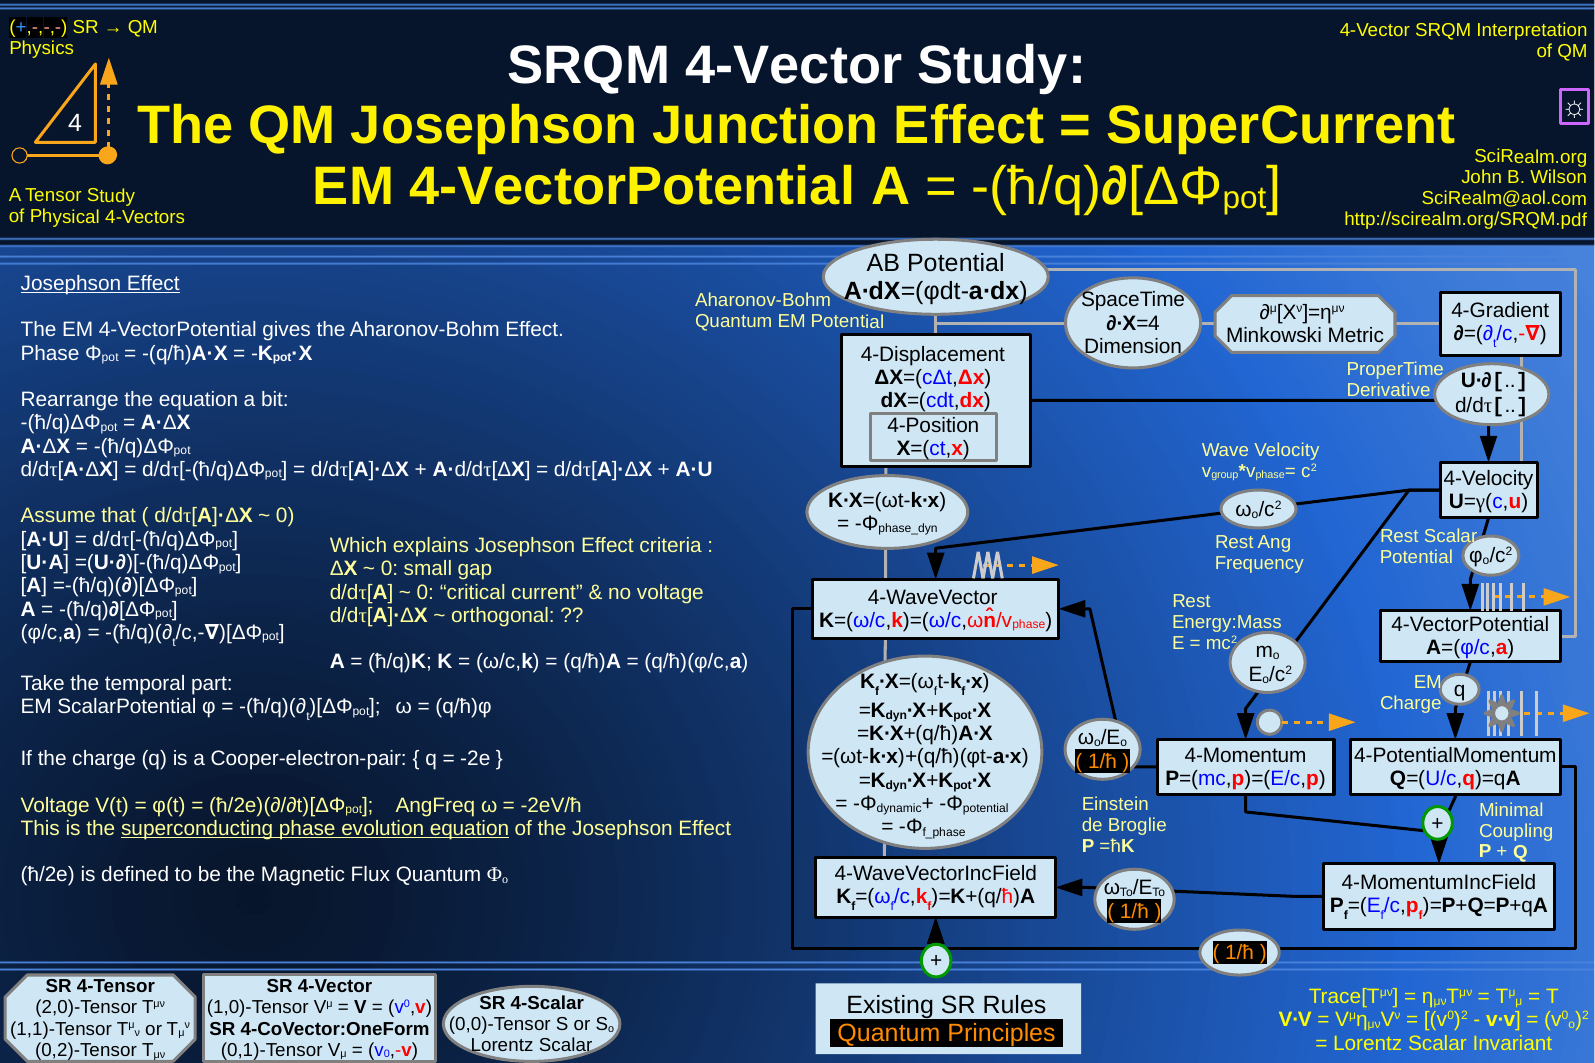

# SRQM 4-Vector Study: The QM Josephson Junction Effect = SuperCurrent EM 4-VectorPotential A = -(ћ/q)∂[ΔΦpot]
(+,-,-,-) SR → QM
Physics
A Tensor Study
of Physical 4-Vectors
4-Vector SRQM Interpretation
of QM
SciRealm.org
John B. Wilson
SciRealm@aol.com
http://scirealm.org/SRQM.pdf
4
☼
AB Potential
A∙dX=(φdt-a∙dx)
Josephson Effect
The EM 4-VectorPotential gives the Aharonov-Bohm Effect.
Phase Φpot = -(q/ћ)A·X = -Kpot·X
Rearrange the equation a bit:
-(ћ/q)ΔΦpot = A·ΔX
A·ΔX = -(ћ/q)ΔΦpot
d/dτ[A·ΔX] = d/dτ[-(ћ/q)ΔΦpot] = d/dτ[A]·ΔX + A·d/dτ[ΔX] = d/dτ[A]·ΔX + A·U
Assume that ( d/dτ[A]·ΔX ~ 0)
[A·U] = d/dτ[-(ћ/q)ΔΦpot]
[U·A] =(U·∂)[-(ћ/q)ΔΦpot]
[A] =-(ћ/q)(∂)[ΔΦpot]
A = -(ћ/q)∂[ΔΦpot]
(φ/c,a) = -(ћ/q)(∂t/c,-∇)[ΔΦpot]
Take the temporal part:
EM ScalarPotential φ = -(ћ/q)(∂t)[ΔΦpot];	ω = (q/ћ)φ
If the charge (q) is a Cooper-electron-pair: { q = -2e }
Voltage V(t) = φ(t) = (ћ/2e)(∂/∂t)[ΔΦpot];	AngFreq ω = -2eV/ћ
This is the superconducting phase evolution equation of the Josephson Effect
(ћ/2e) is defined to be the Magnetic Flux Quantum Φo
SpaceTime
∂∙X=4
Dimension
Aharonov-Bohm
Quantum EM Potential
4-Gradient
∂=(∂t/c,-∇)
∂μ[Xν]=ημν
Minkowski Metric
4-Displacement
ΔX=(cΔt,Δx)
dX=(cdt,dx)
ProperTime
Derivative
 U∙∂[..]
d/dτ[..]
4-Position
X=(ct,x)
Wave Velocity
vgroup*vphase= c2
4-Velocity
U=γ(c,u)
K∙X=(ωt-k∙x)
= -Φphase_dyn
ωo/c2
Rest Scalar
Potential
Rest Ang
Frequency
Which explains Josephson Effect criteria :
ΔX ~ 0: small gap
d/dτ[A] ~ 0: “critical current” & no voltage
d/dτ[A]·ΔX ~ orthogonal: ??
A = (ћ/q)K; K = (ω/c,k) = (q/ћ)A = (q/ћ)(φ/c,a)
φo/c2
4-WaveVector
K=(ω/c,k)=(ω/c,ωn̂/vphase)
Rest
Energy:Mass
E = mc2
4-VectorPotential
A=(φ/c,a)
mo
 Eo/c2
Kf∙X=(ωft-kf∙x)
=Kdyn∙X+Kpot∙X
=K∙X+(q/ћ)A∙X
=(ωt-k∙x)+(q/ћ)(φt-a∙x)
=Kdyn∙X+Kpot∙X
= -Φdynamic+ -Φpotential
= -Φf_phase
EM
Charge
q
ωo/Eo
( 1/ћ )
4-Momentum
P=(mc,p)=(E/c,p)
4-PotentialMomentum
Q=(U/c,q)=qA
Einstein
de Broglie
P =ћK
Minimal
Coupling
P + Q
+
4-WaveVectorIncField
Kf=(ωf/c,kf)=K+(q/ћ)A
4-MomentumIncField
Pf=(Ef/c,pf)=P+Q=P+qA
ωTo/ETo
( 1/ћ )
( 1/ћ )
+
SR 4-Tensor
(2,0)-Tensor Tμν
(1,1)-Tensor Tμν or Tμν
(0,2)-Tensor Tμν
SR 4-Vector
(1,0)-Tensor Vμ = V = (v0,v)
SR 4-CoVector:OneForm
(0,1)-Tensor Vμ = (v0,-v)
Trace[Tμν] = ημνTμν = Tμμ = T
V∙V = VμημνVν = [(v0)2 - v∙v] = (v0o)2
= Lorentz Scalar Invariant
Existing SR Rules
 Quantum Principles
SR 4-Scalar
(0,0)-Tensor S or So
Lorentz Scalar